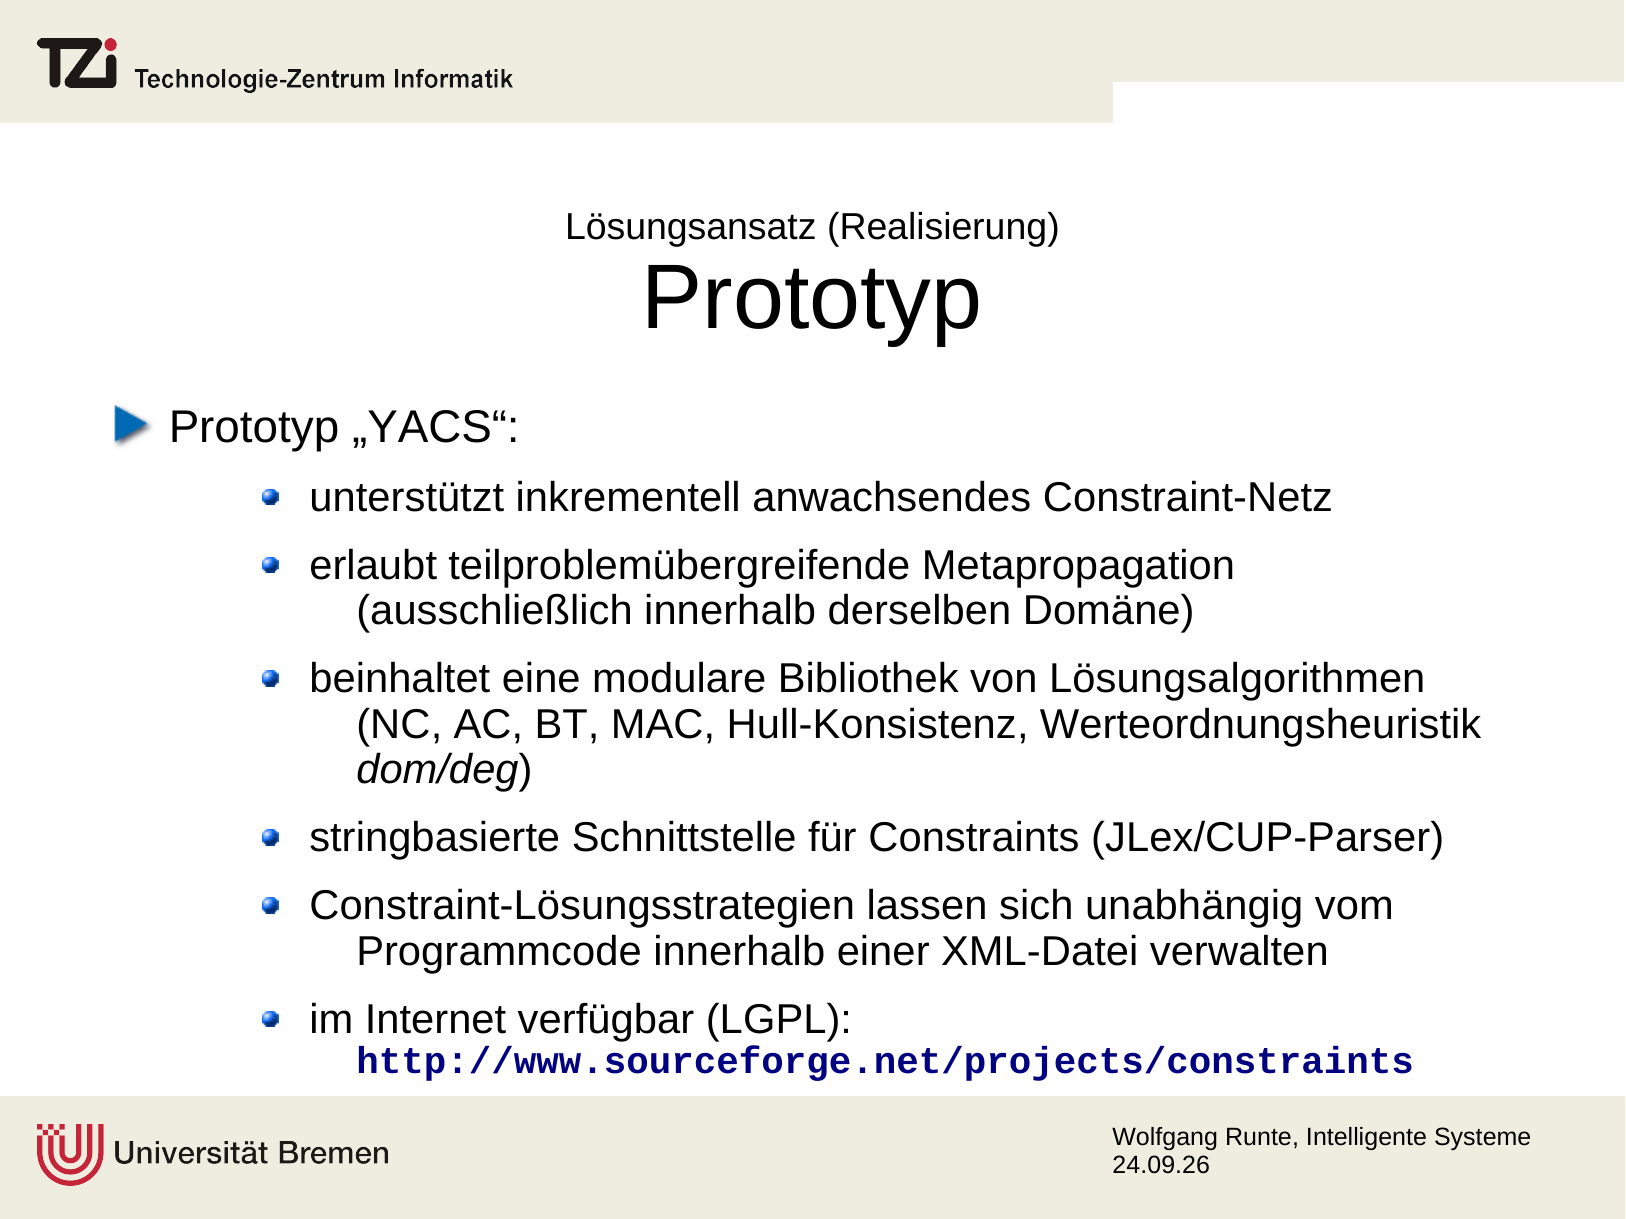

# Lösungsansatz (Realisierung) Prototyp
Prototyp „YACS“:
unterstützt inkrementell anwachsendes Constraint-Netz
erlaubt teilproblemübergreifende Metapropagation (ausschließlich innerhalb derselben Domäne)
beinhaltet eine modulare Bibliothek von Lösungsalgorithmen (NC, AC, BT, MAC, Hull-Konsistenz, Werteordnungsheuristik dom/deg)
stringbasierte Schnittstelle für Constraints (JLex/CUP-Parser)
Constraint-Lösungsstrategien lassen sich unabhängig vom Programmcode innerhalb einer XML-Datei verwalten
im Internet verfügbar (LGPL): http://www.sourceforge.net/projects/constraints